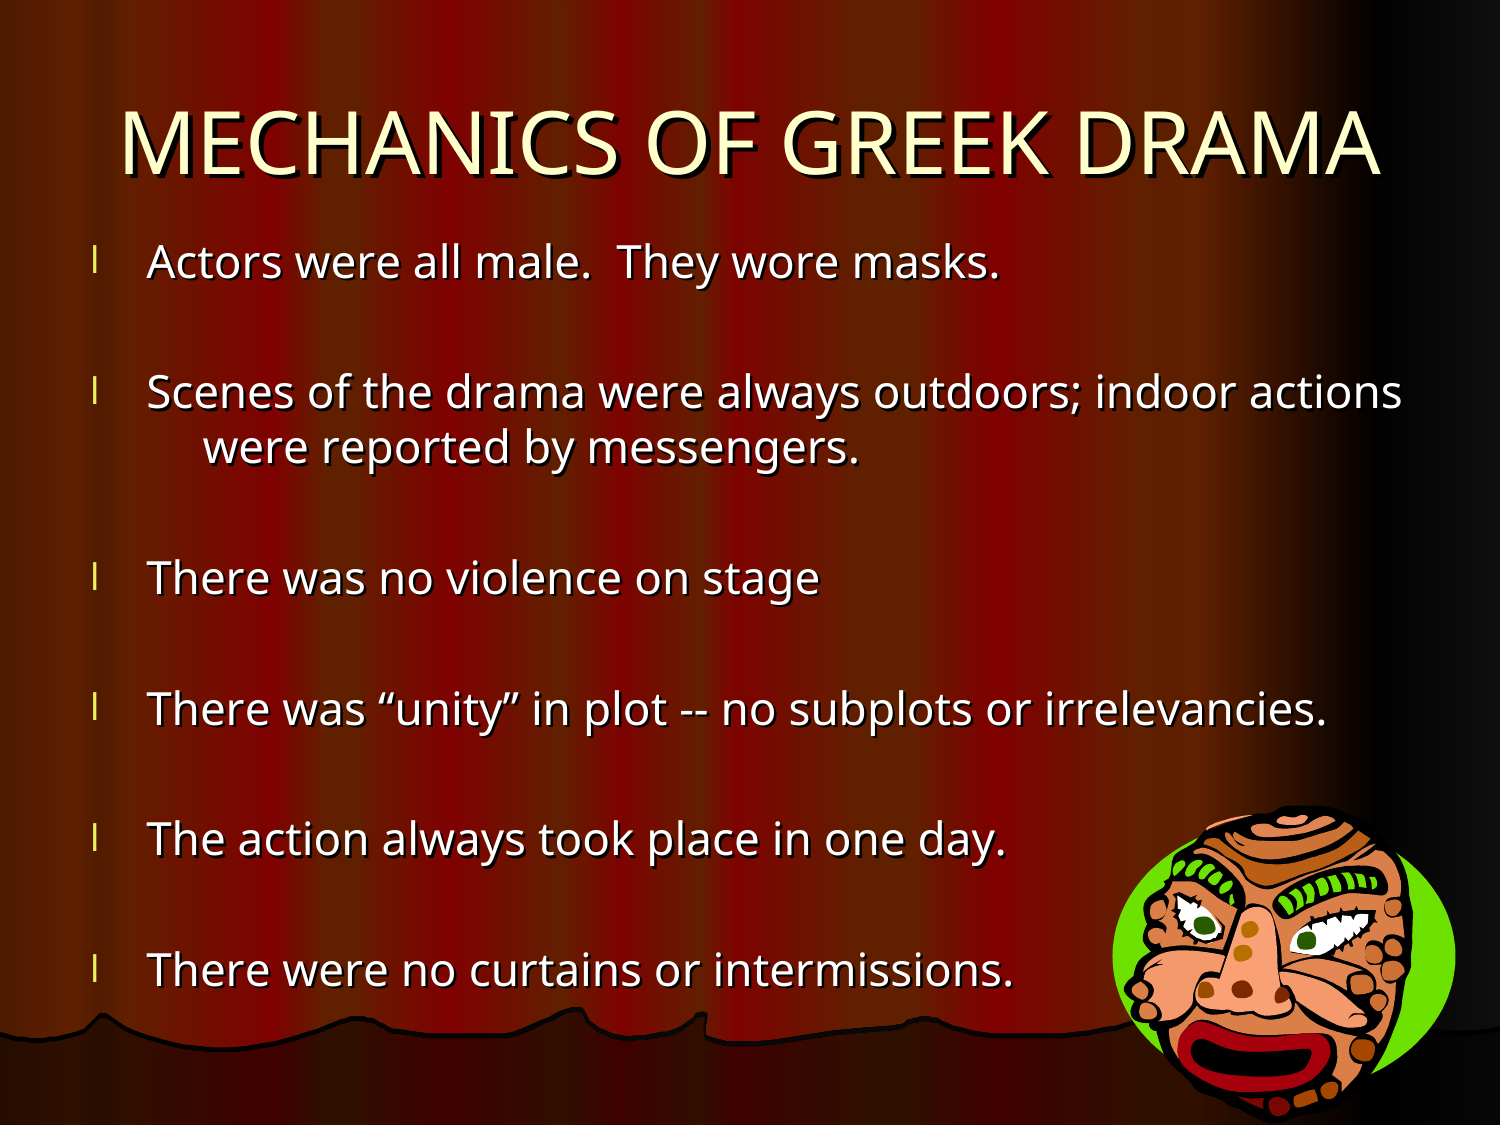

MECHANICS OF GREEK DRAMA
# Actors were all male. They wore masks.
Scenes of the drama were always outdoors; indoor actions were reported by messengers.
There was no violence on stage
There was “unity” in plot -- no subplots or irrelevancies.
The action always took place in one day.
There were no curtains or intermissions.